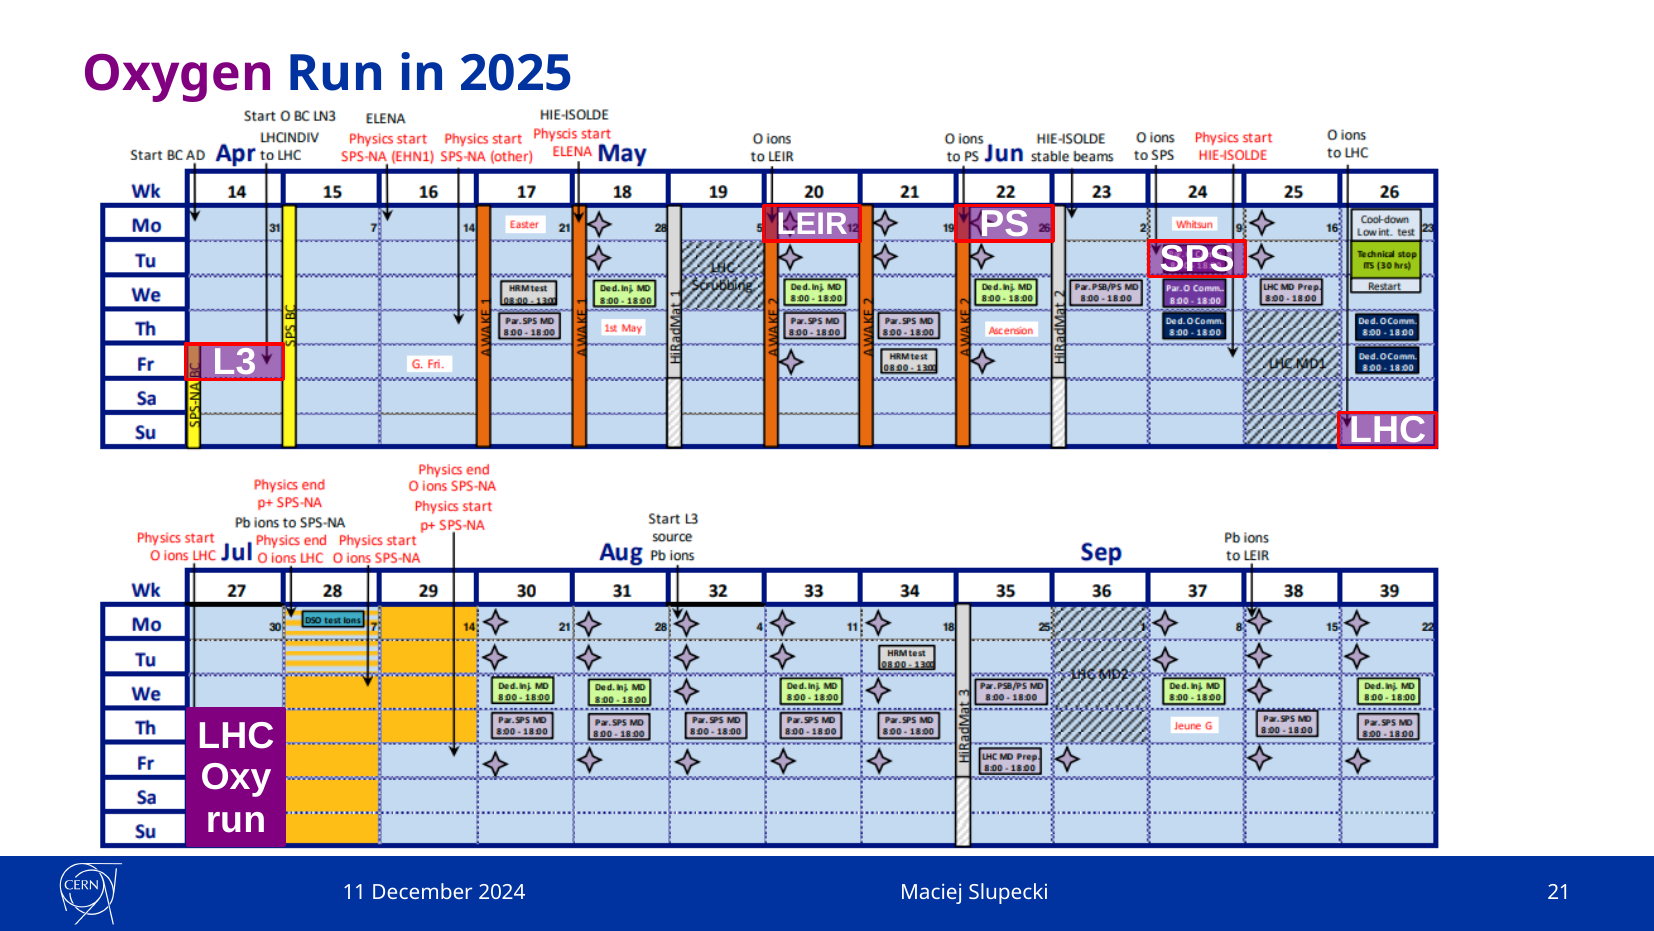

# Oxygen Run in 2025
LEIR
PS
SPS
L3
LHC
LHC
Oxy
run
Presenter | Presentation Title
21